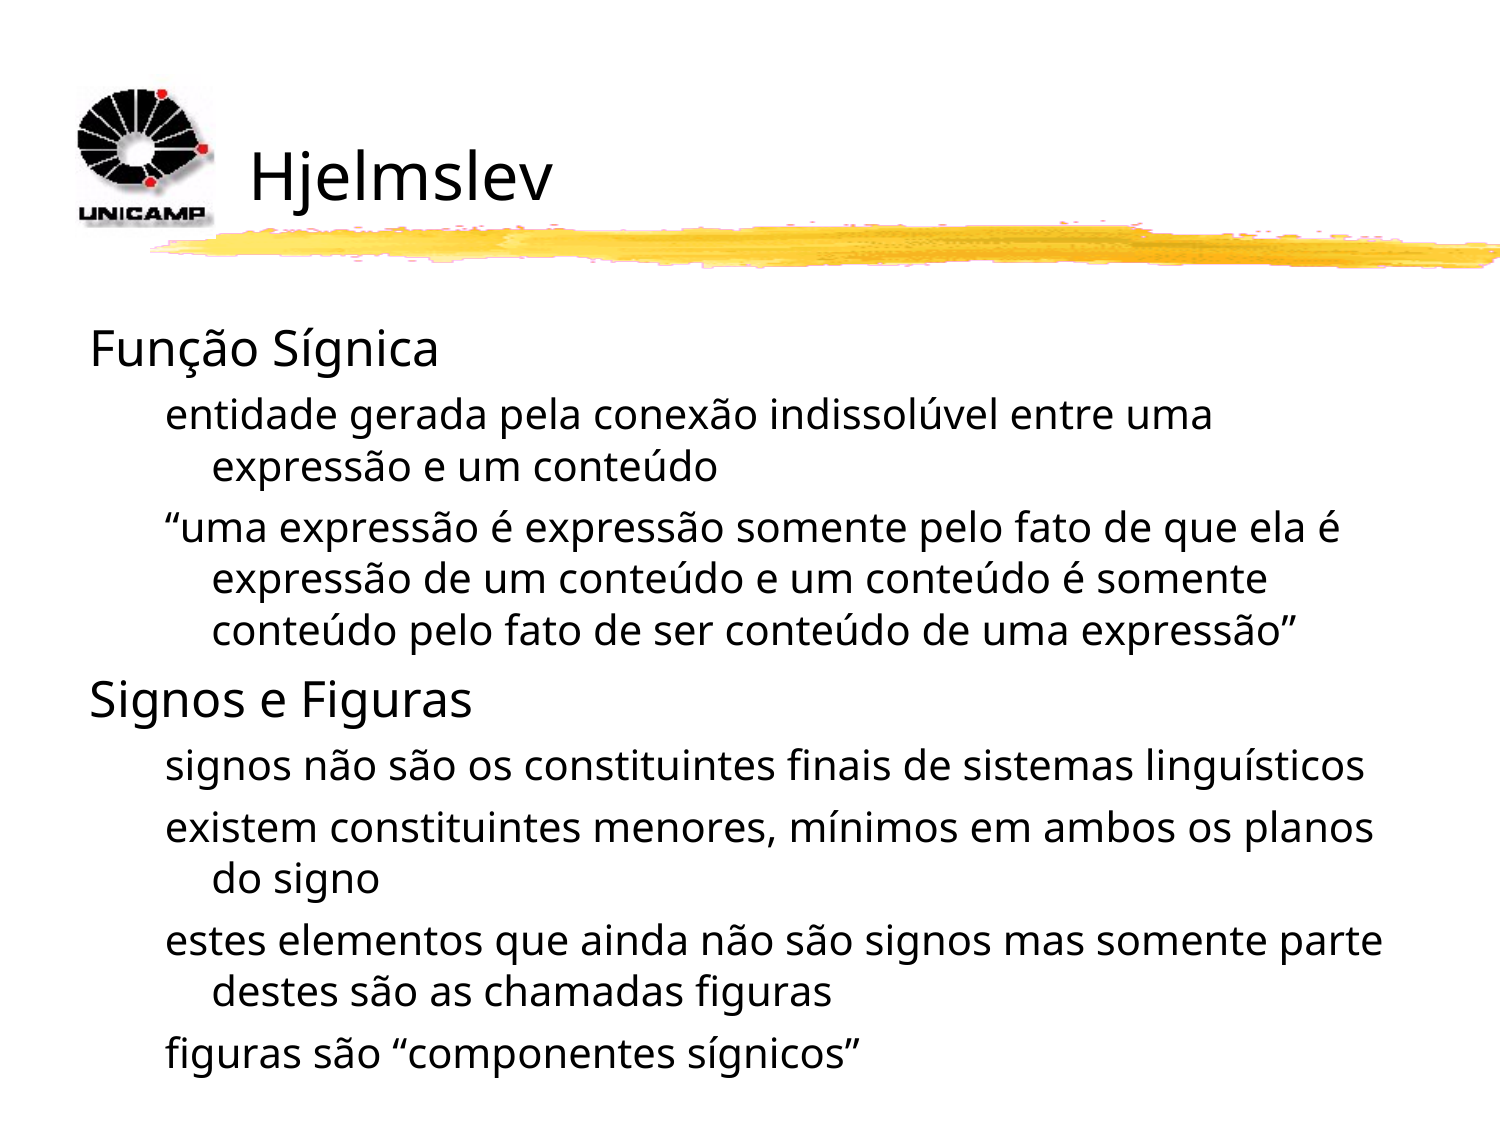

# Hjelmslev
Função Sígnica
entidade gerada pela conexão indissolúvel entre uma expressão e um conteúdo
“uma expressão é expressão somente pelo fato de que ela é expressão de um conteúdo e um conteúdo é somente conteúdo pelo fato de ser conteúdo de uma expressão”
Signos e Figuras
signos não são os constituintes finais de sistemas linguísticos
existem constituintes menores, mínimos em ambos os planos do signo
estes elementos que ainda não são signos mas somente parte destes são as chamadas figuras
figuras são “componentes sígnicos”